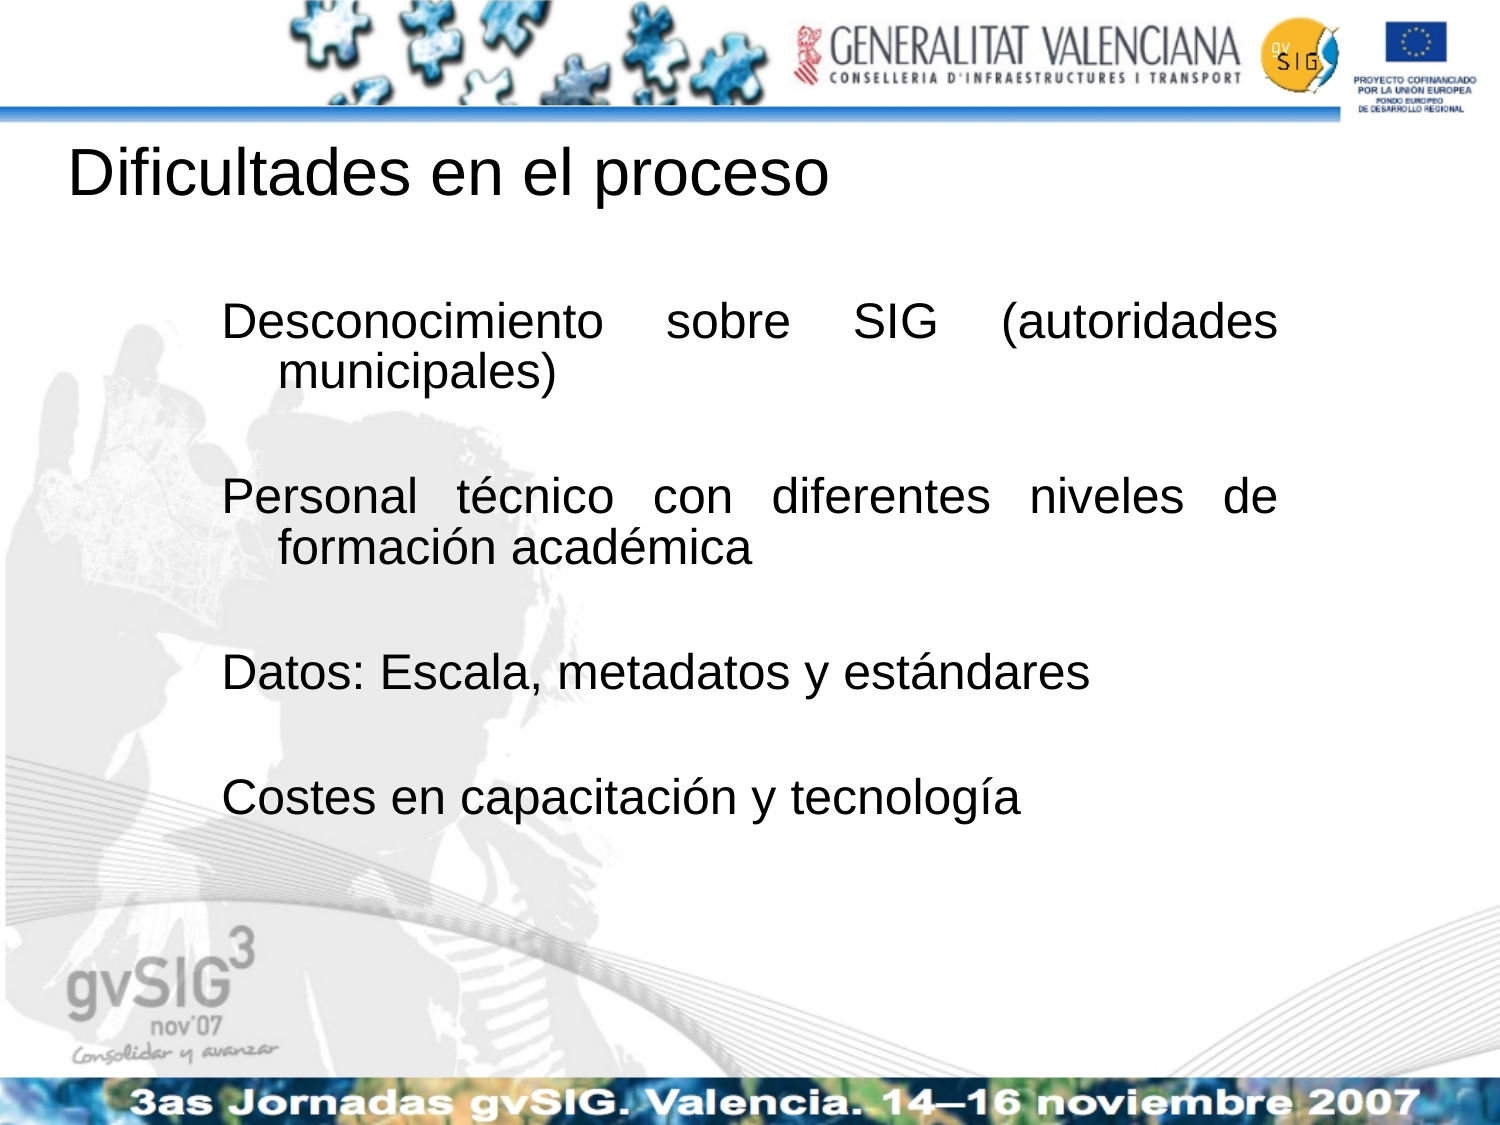

# Dificultades en el proceso
Desconocimiento sobre SIG (autoridades municipales)
Personal técnico con diferentes niveles de formación académica
Datos: Escala, metadatos y estándares
Costes en capacitación y tecnología